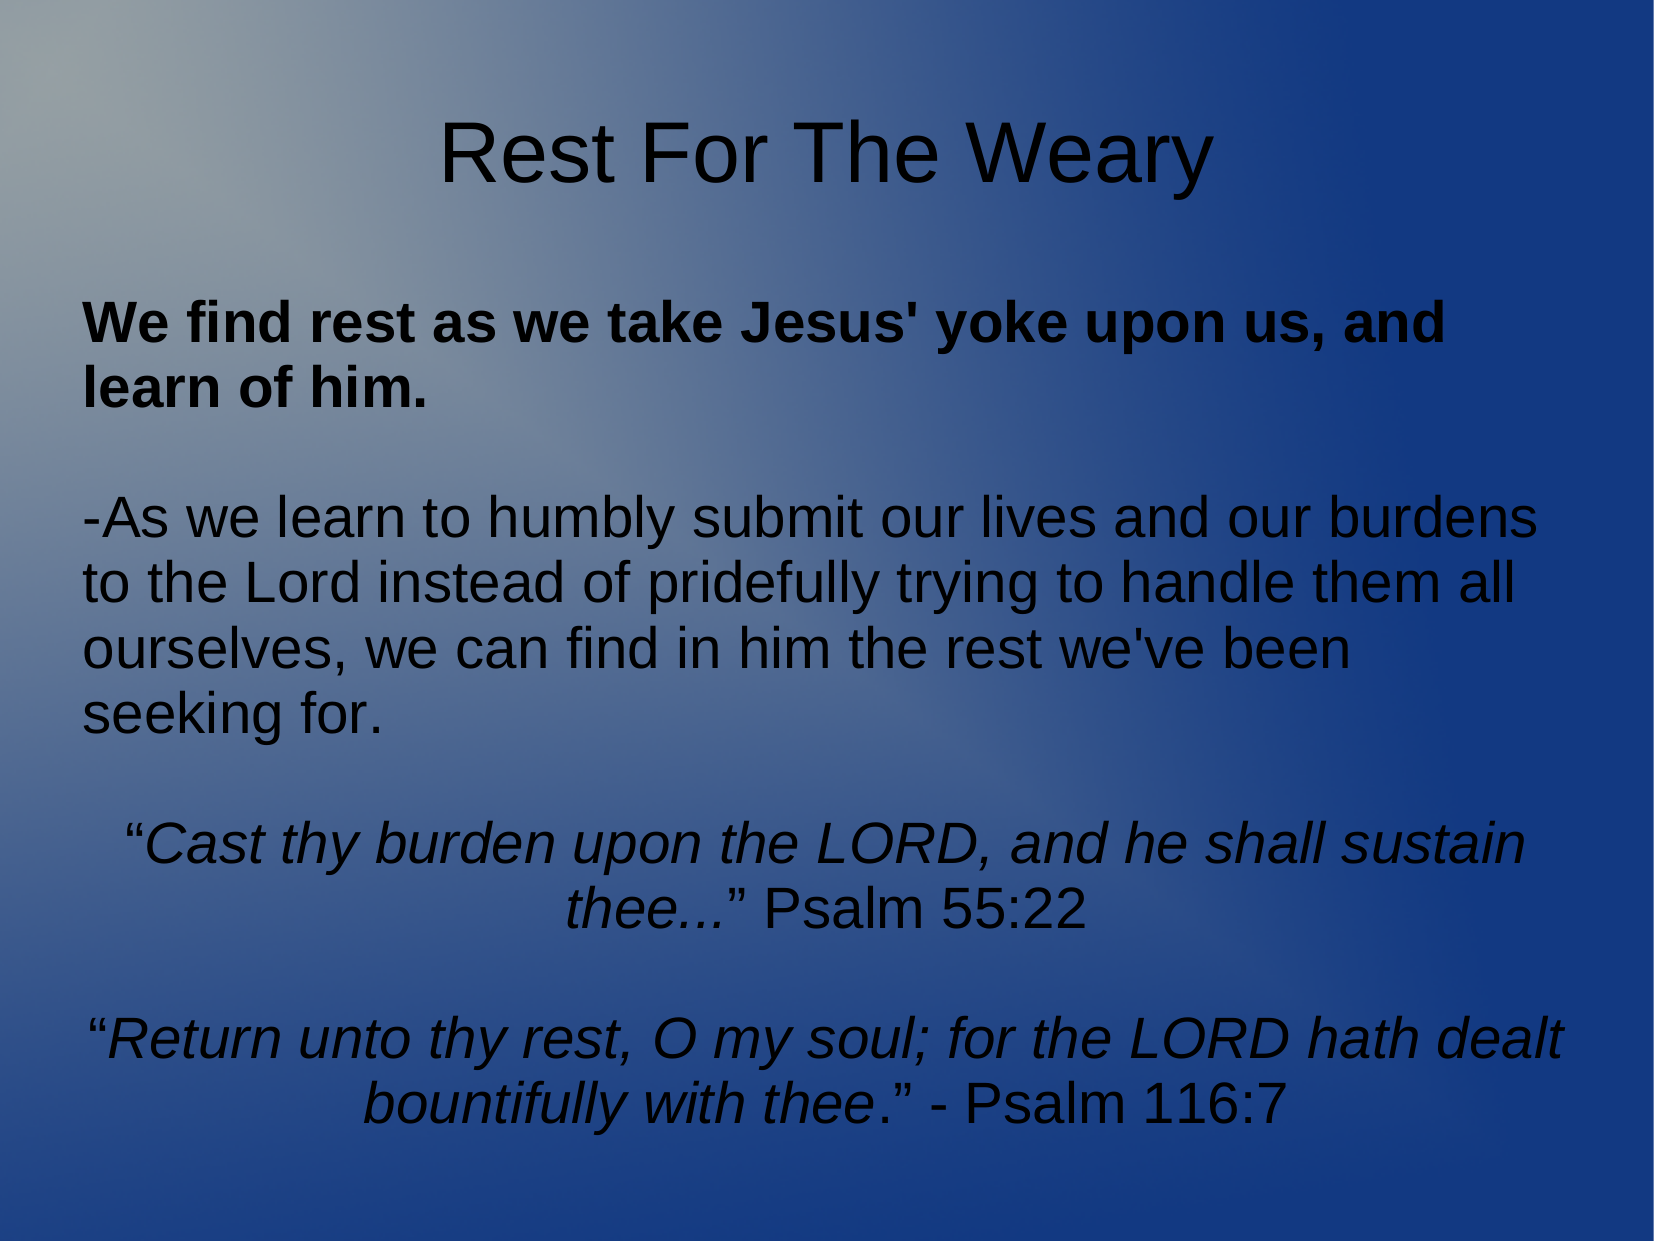

# Rest For The Weary
We find rest as we take Jesus' yoke upon us, and learn of him.
-As we learn to humbly submit our lives and our burdens to the Lord instead of pridefully trying to handle them all ourselves, we can find in him the rest we've been seeking for.
“Cast thy burden upon the LORD, and he shall sustain thee...” Psalm 55:22
“Return unto thy rest, O my soul; for the LORD hath dealt bountifully with thee.” - Psalm 116:7